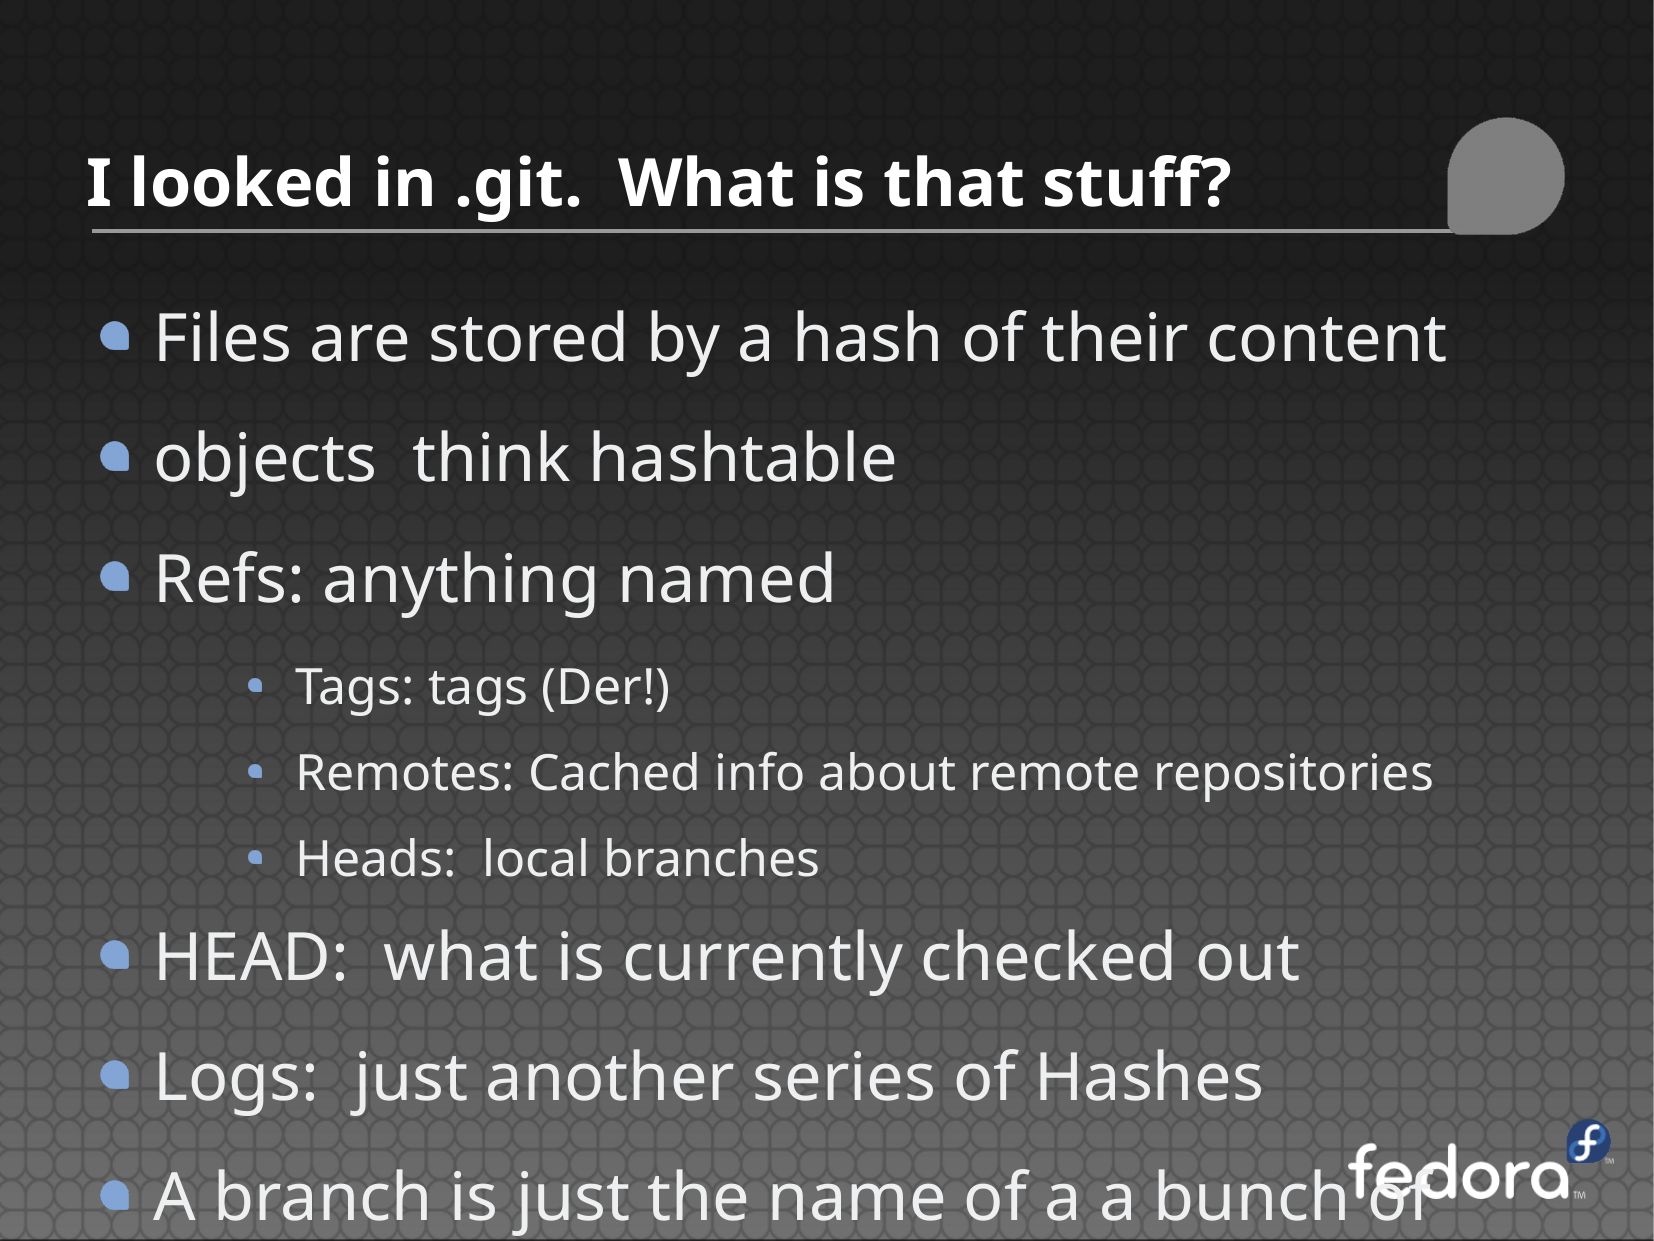

# I looked in .git. What is that stuff?
Files are stored by a hash of their content
objects think hashtable
Refs: anything named
Tags: tags (Der!)
Remotes: Cached info about remote repositories
Heads: local branches
HEAD: what is currently checked out
Logs: just another series of Hashes
A branch is just the name of a a bunch of files